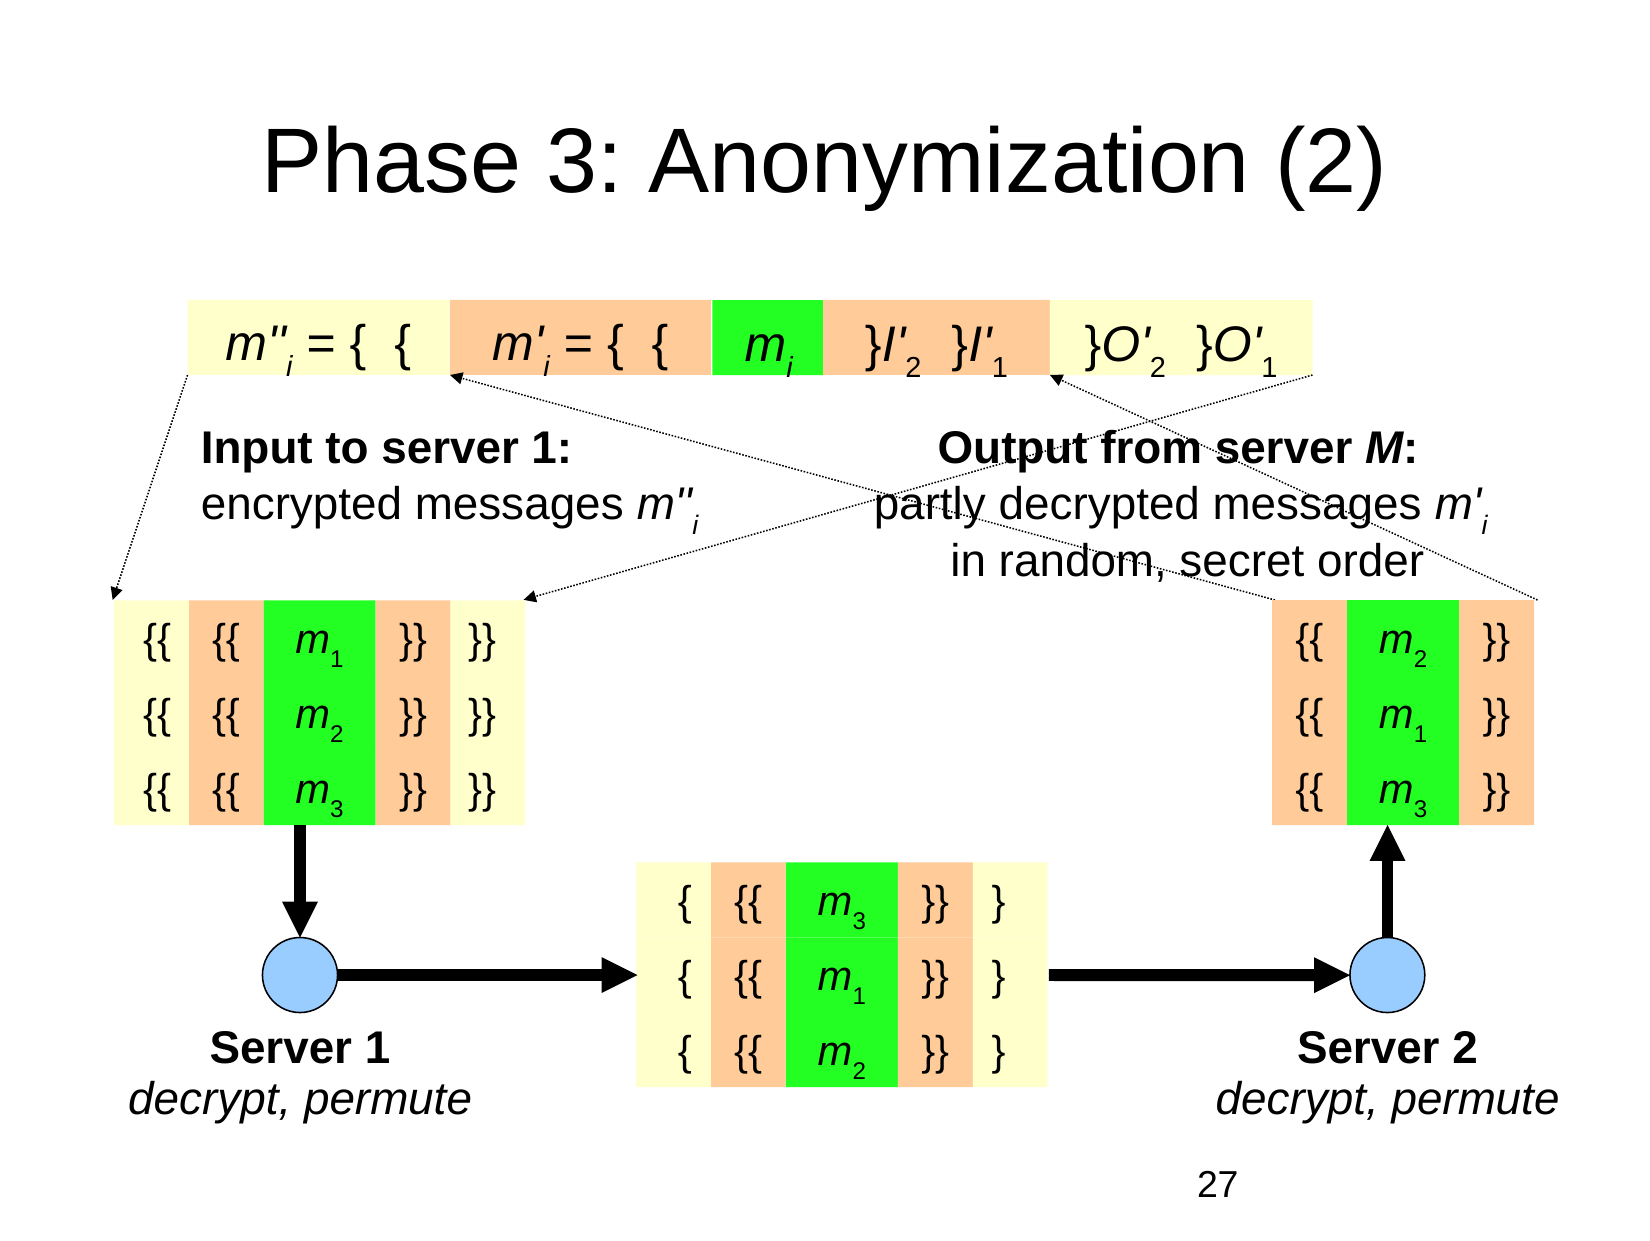

# Phase 3: Anonymization (2)
m''i = { {
m'i = { {
mi
}I'2 }I'1
}O'2 }O'1
Input to server 1:
encrypted messages m''i
 Output from server M:
partly decrypted messages m'i
 in random, secret order
{{
m2
}}
{{
m1
}}
{{
m3
}}
 {{
{{
m1
}}
}}
 {{
{{
m2
}}
}}
 {{
{{
m3
}}
}}
 {
{{
m3
}}
}
 {
{{
m1
}}
}
 {
{{
m2
}}
}
Server 1
decrypt, permute
Server 2
decrypt, permute
27